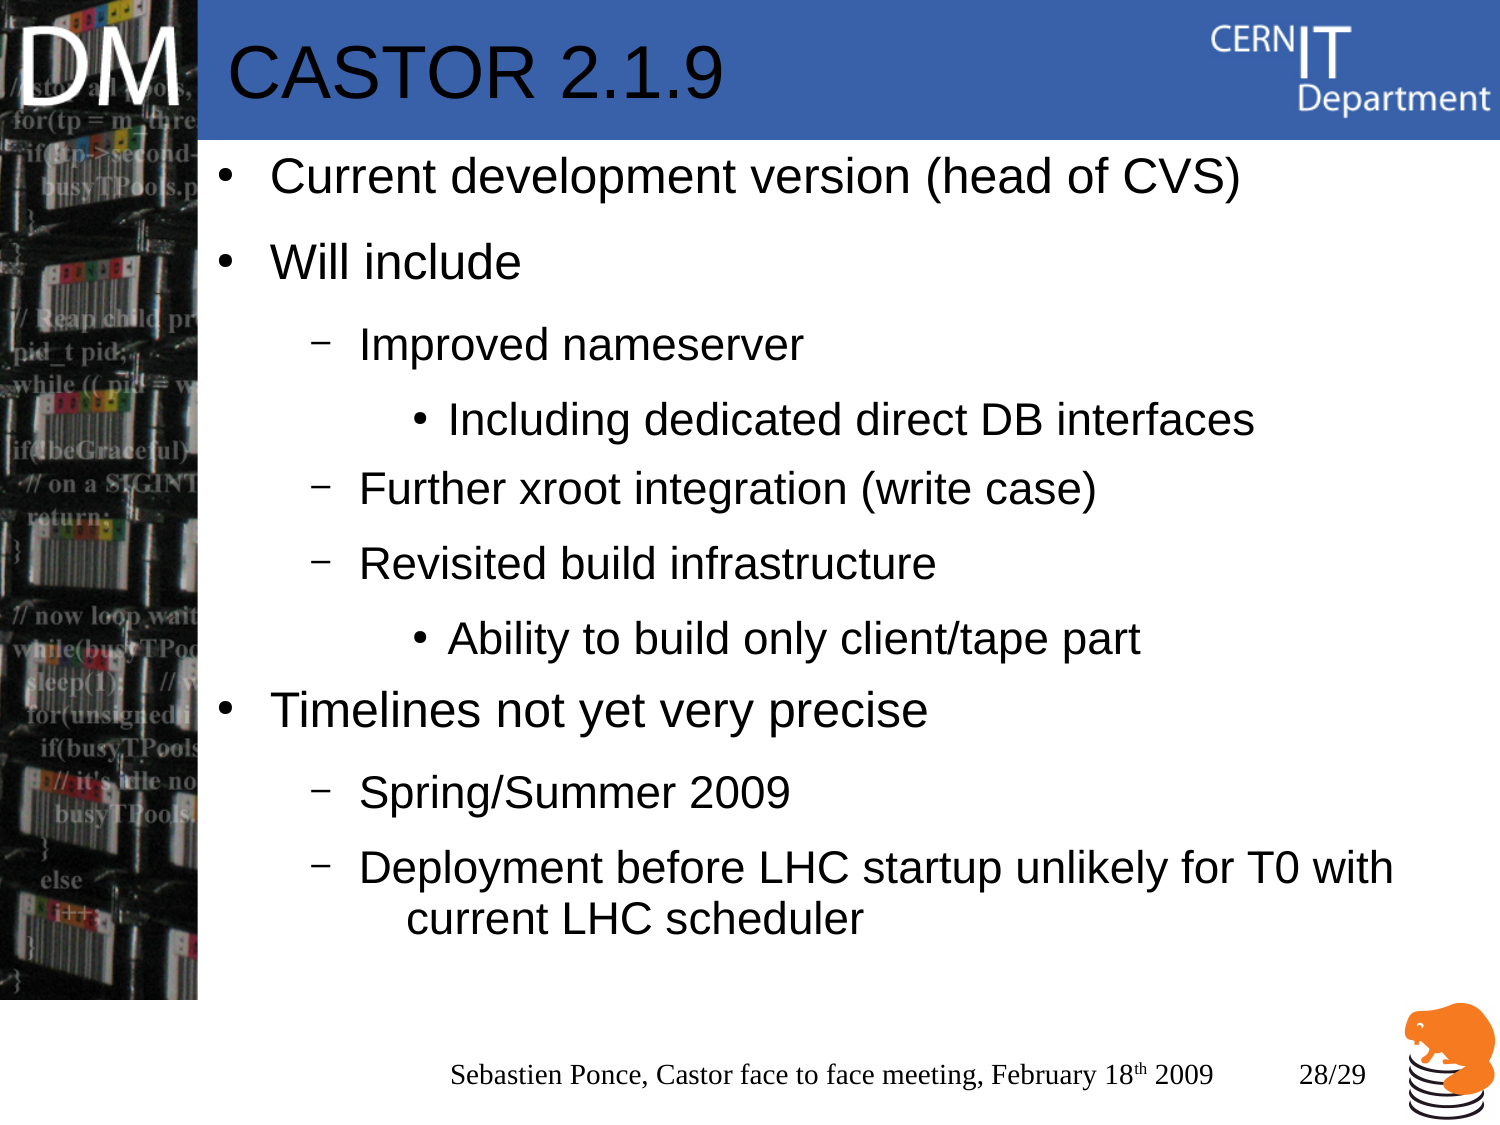

# CASTOR 2.1.9
Current development version (head of CVS)
Will include
Improved nameserver
Including dedicated direct DB interfaces
Further xroot integration (write case)
Revisited build infrastructure
Ability to build only client/tape part
Timelines not yet very precise
Spring/Summer 2009
Deployment before LHC startup unlikely for T0 with current LHC scheduler